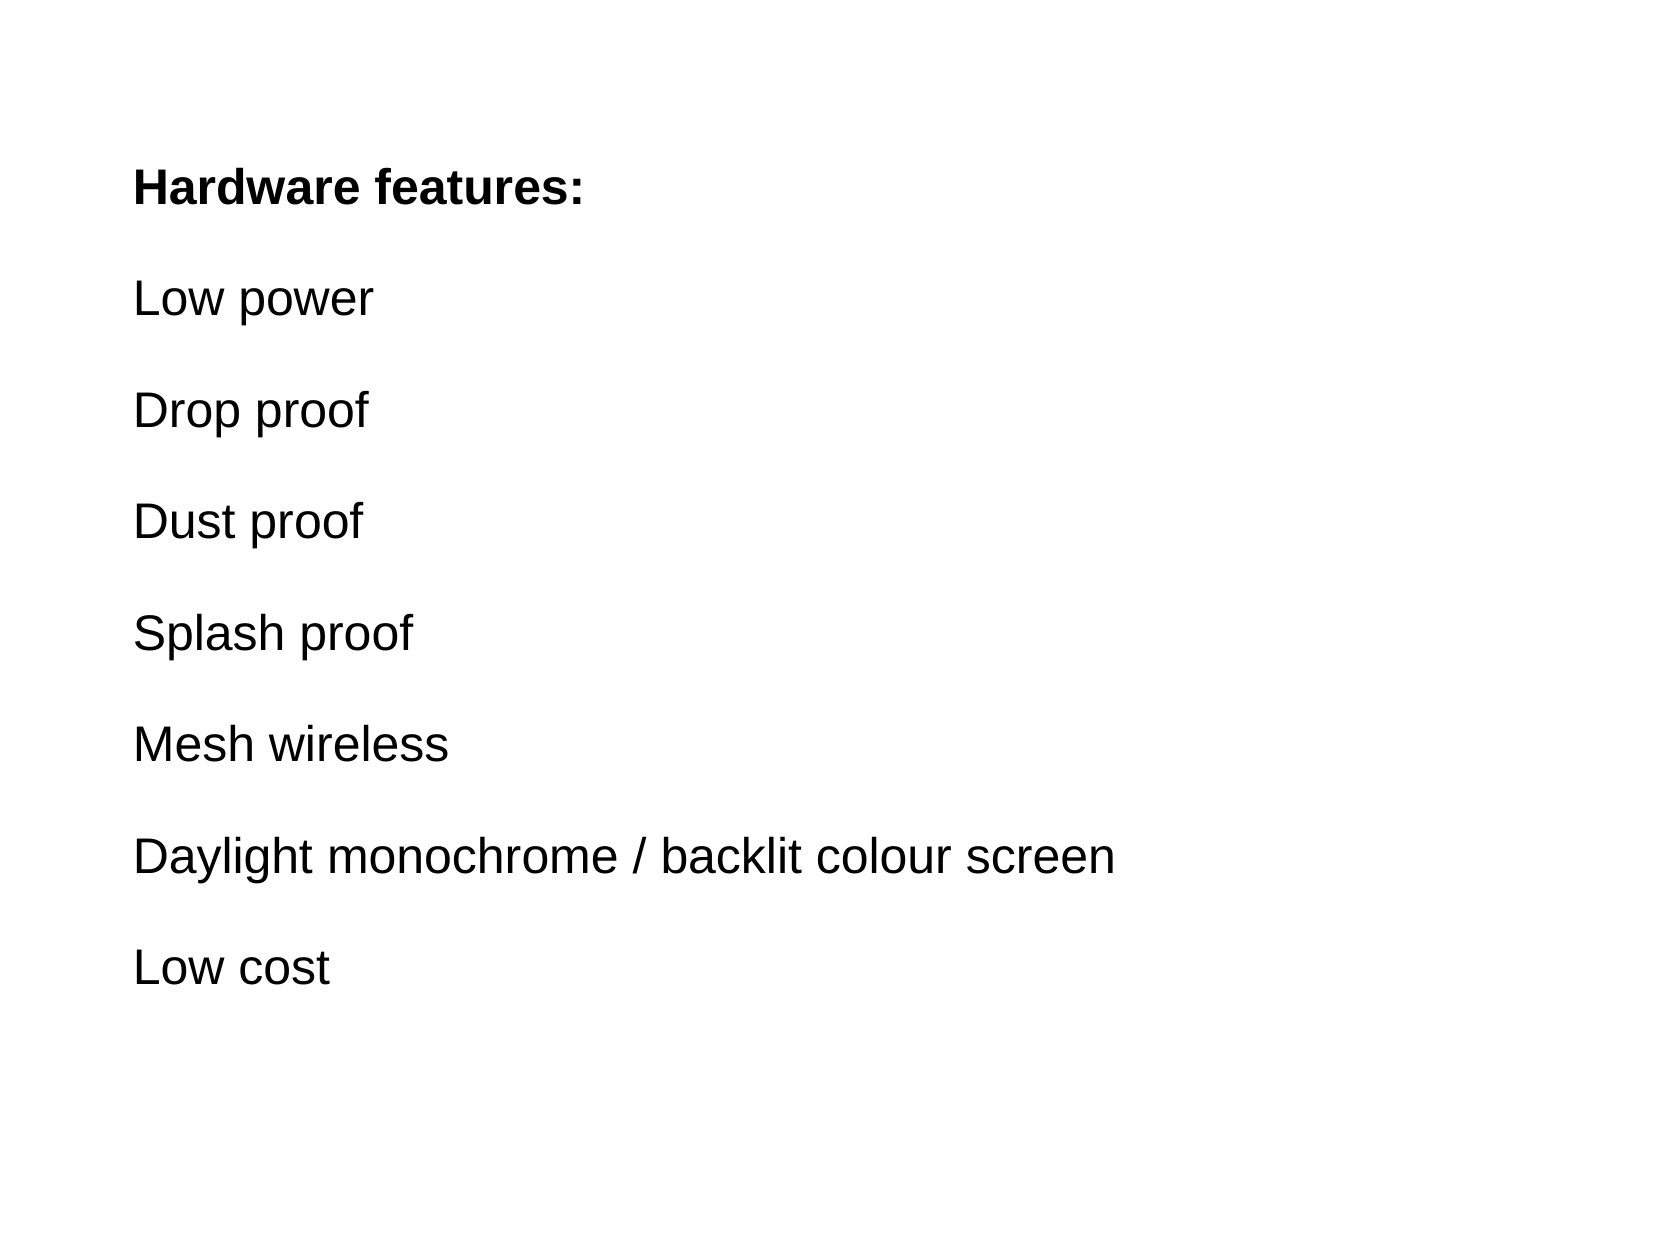

Hardware features:
Low power
Drop proof
Dust proof
Splash proof
Mesh wireless
Daylight monochrome / backlit colour screen
Low cost